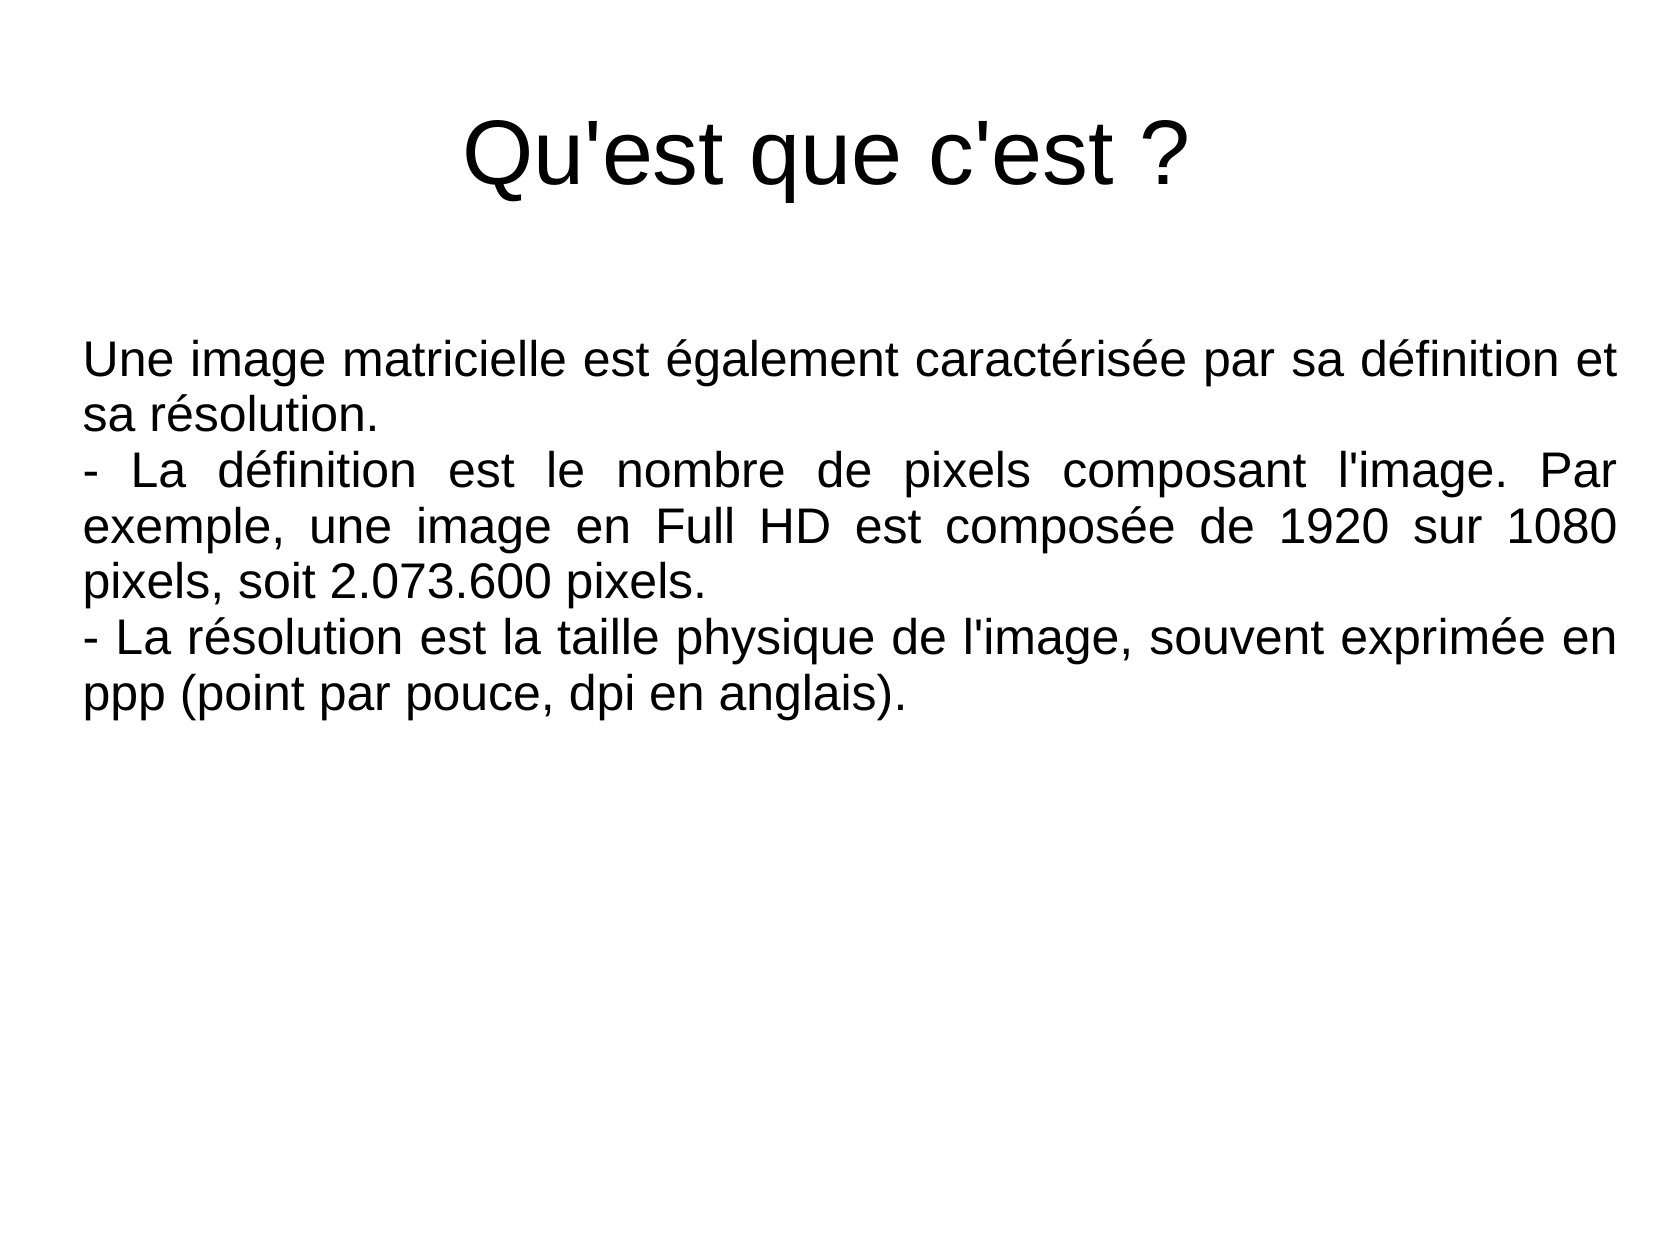

# Qu'est que c'est ?
Une image matricielle est également caractérisée par sa définition et sa résolution.
- La définition est le nombre de pixels composant l'image. Par exemple, une image en Full HD est composée de 1920 sur 1080 pixels, soit 2.073.600 pixels.
- La résolution est la taille physique de l'image, souvent exprimée en ppp (point par pouce, dpi en anglais).